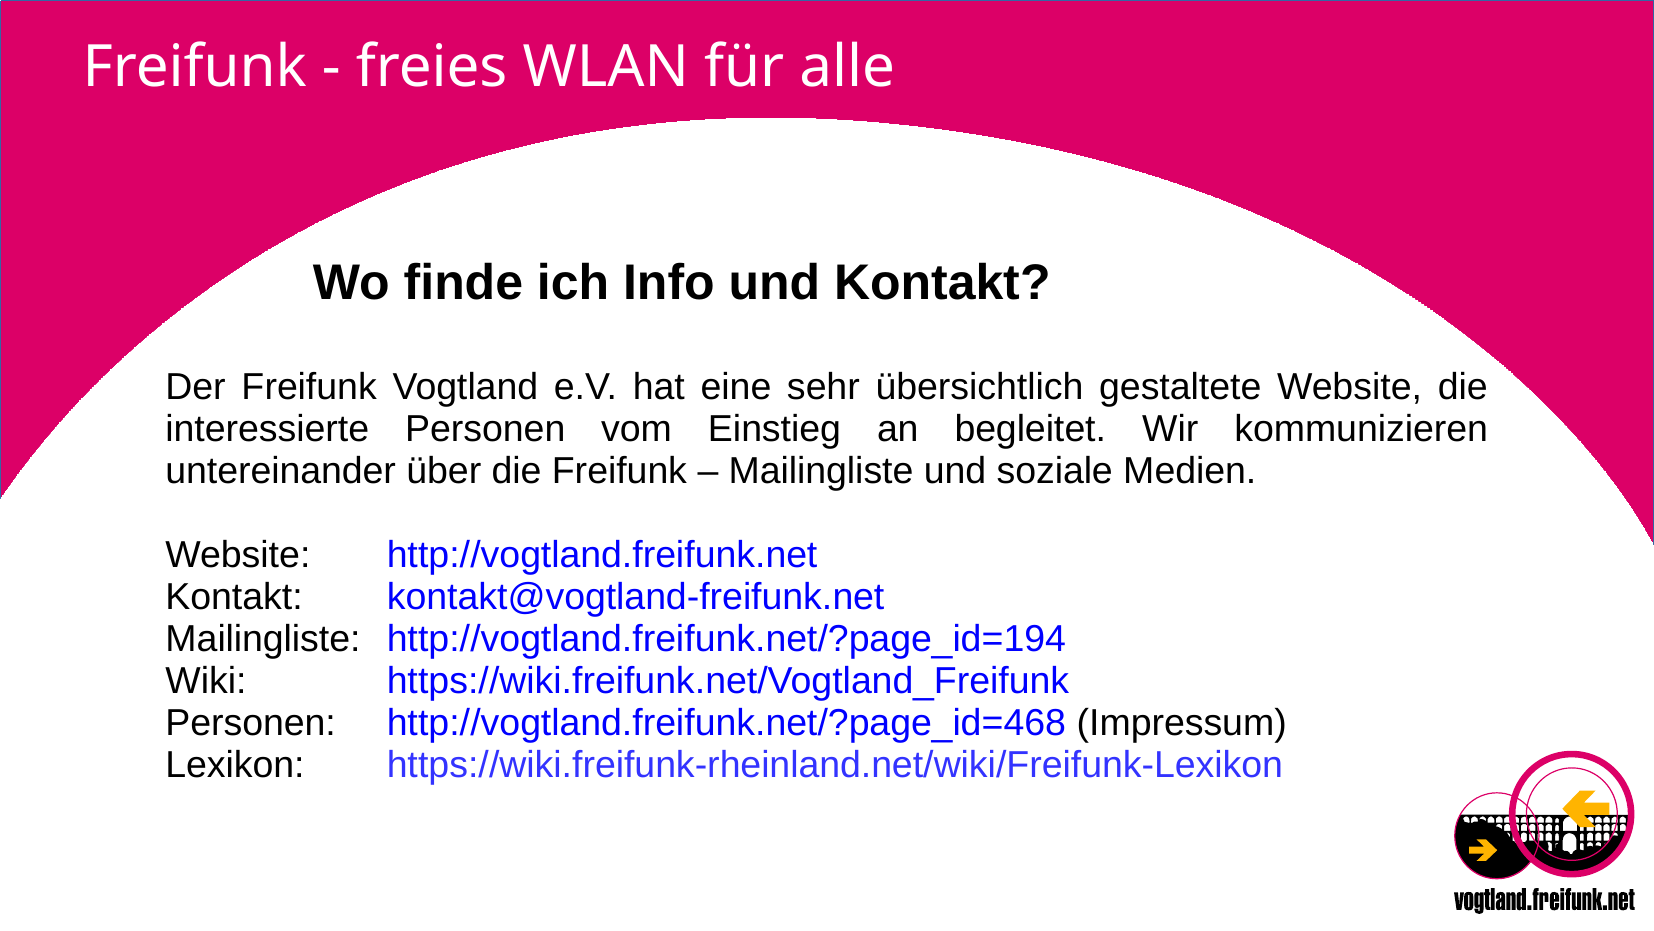

# Freifunk - freies WLAN für alle
		Wo finde ich Info und Kontakt?
Der Freifunk Vogtland e.V. hat eine sehr übersichtlich gestaltete Website, die interessierte Personen vom Einstieg an begleitet. Wir kommunizieren untereinander über die Freifunk – Mailingliste und soziale Medien.
Website:		http://vogtland.freifunk.net
Kontakt:		kontakt@vogtland-freifunk.net
Mailingliste:	http://vogtland.freifunk.net/?page_id=194
Wiki:		https://wiki.freifunk.net/Vogtland_Freifunk
Personen:	http://vogtland.freifunk.net/?page_id=468 (Impressum)
Lexikon:		https://wiki.freifunk-rheinland.net/wiki/Freifunk-Lexikon